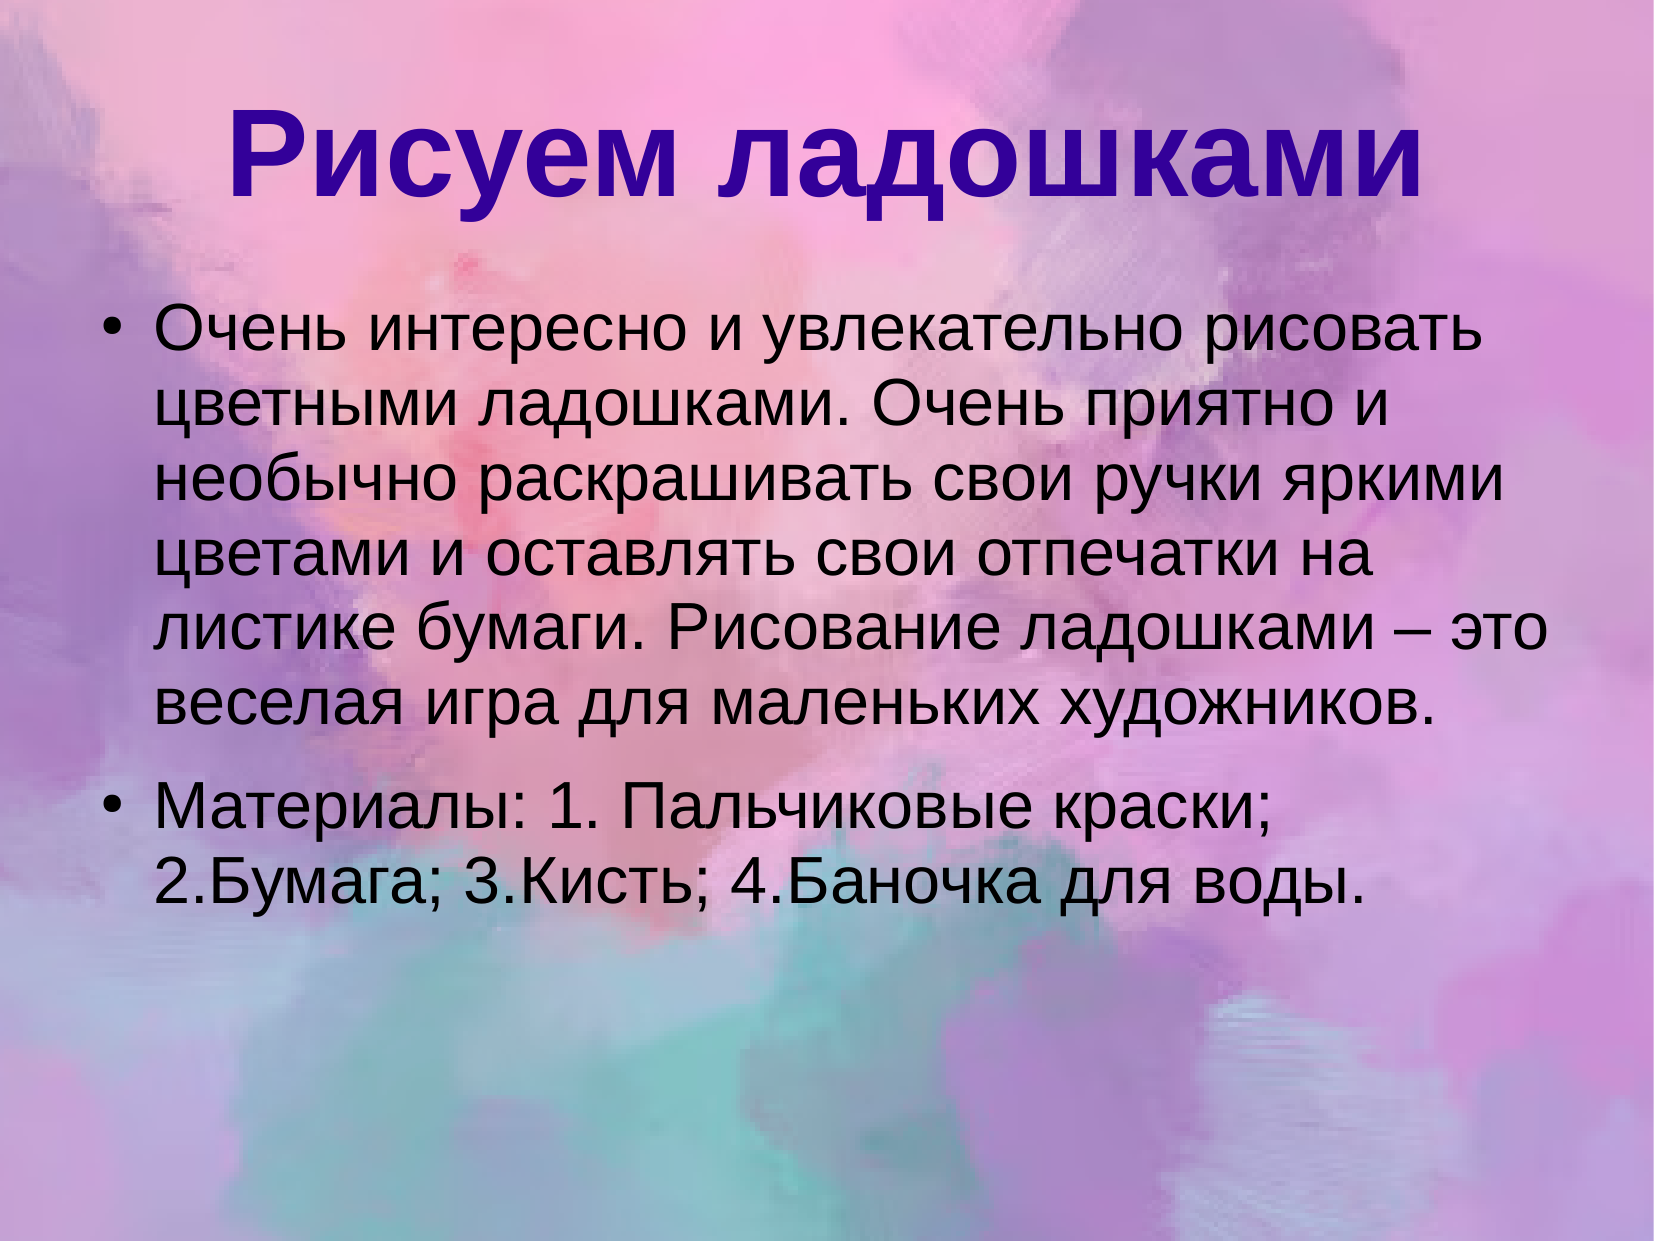

# Рисуем ладошками
Очень интересно и увлекательно рисовать цветными ладошками. Очень приятно и необычно раскрашивать свои ручки яркими цветами и оставлять свои отпечатки на листике бумаги. Рисование ладошками – это веселая игра для маленьких художников.
Материалы: 1. Пальчиковые краски; 2.Бумага; 3.Кисть; 4.Баночка для воды.